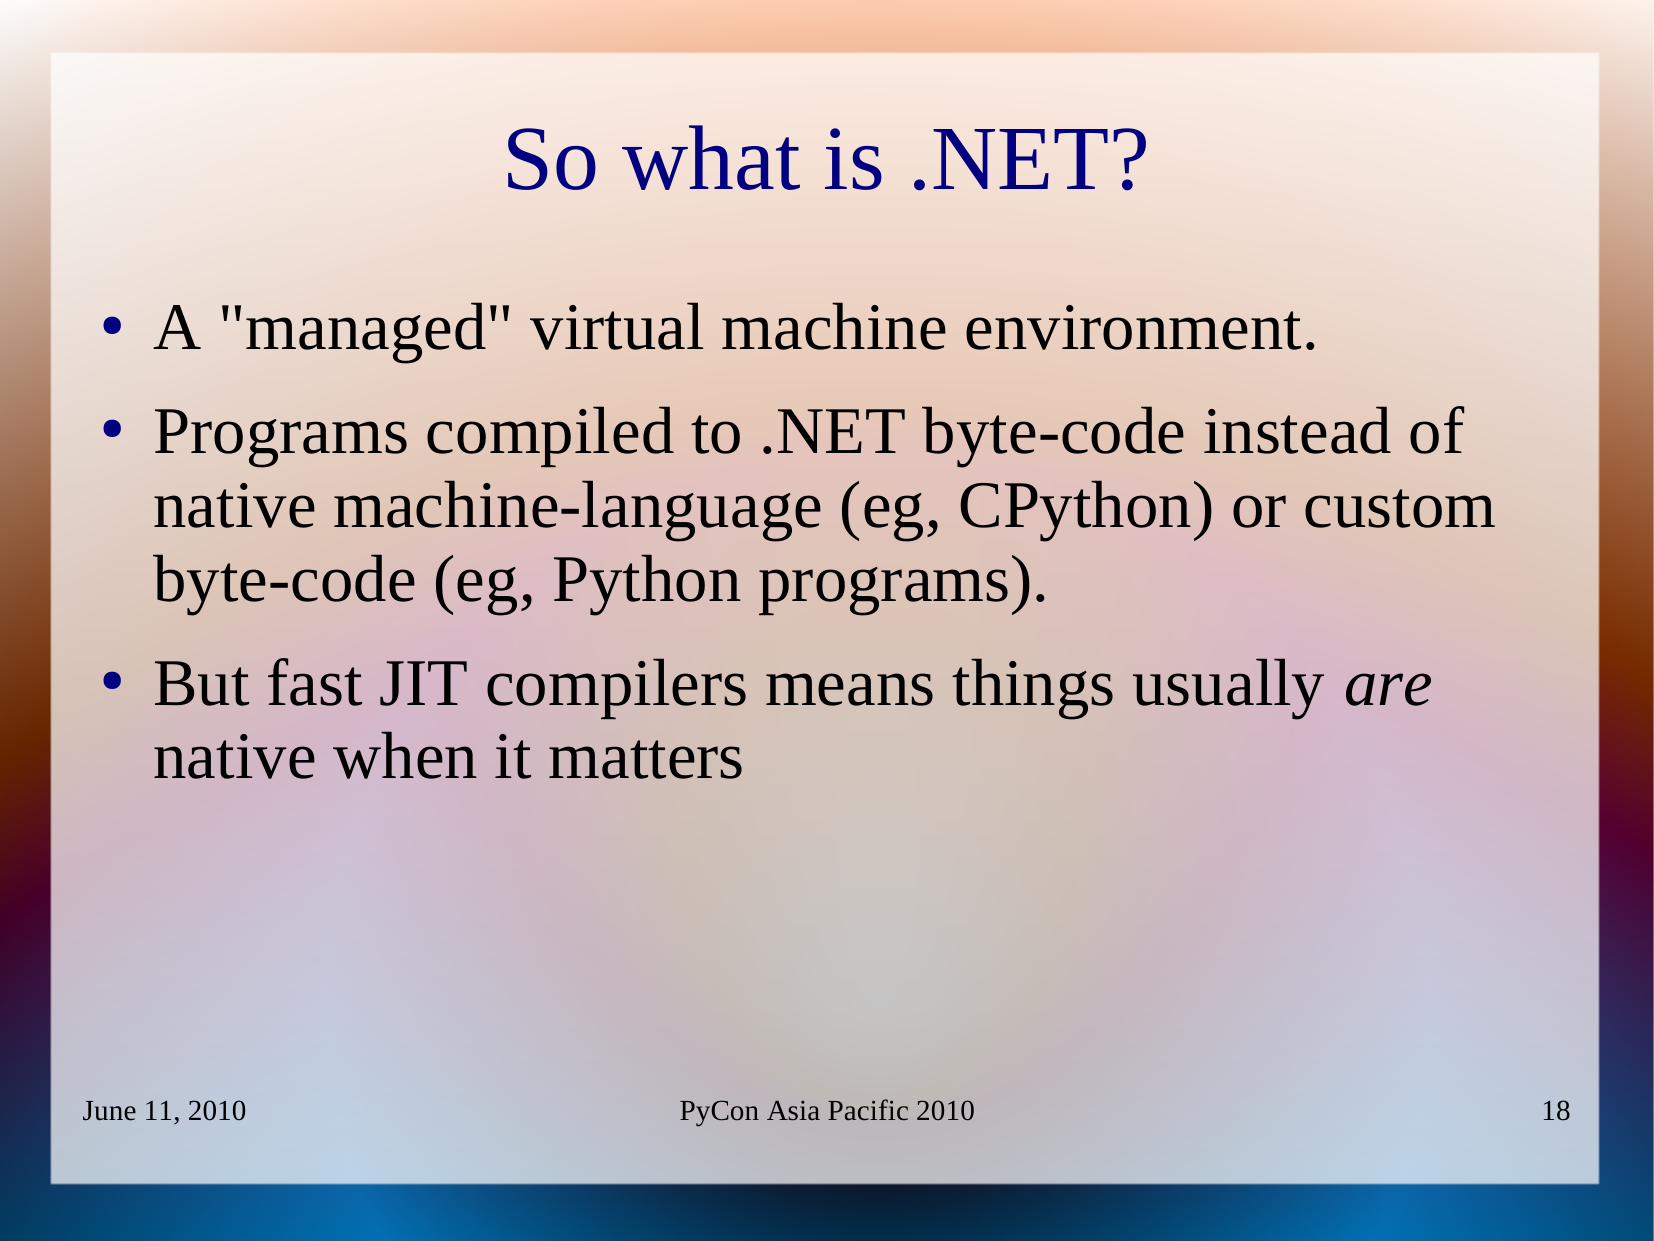

# So what is .NET?
A "managed" virtual machine environment.
Programs compiled to .NET byte-code instead of native machine-language (eg, CPython) or custom byte-code (eg, Python programs).
But fast JIT compilers means things usually are native when it matters
June 11, 2010
PyCon Asia Pacific 2010
18